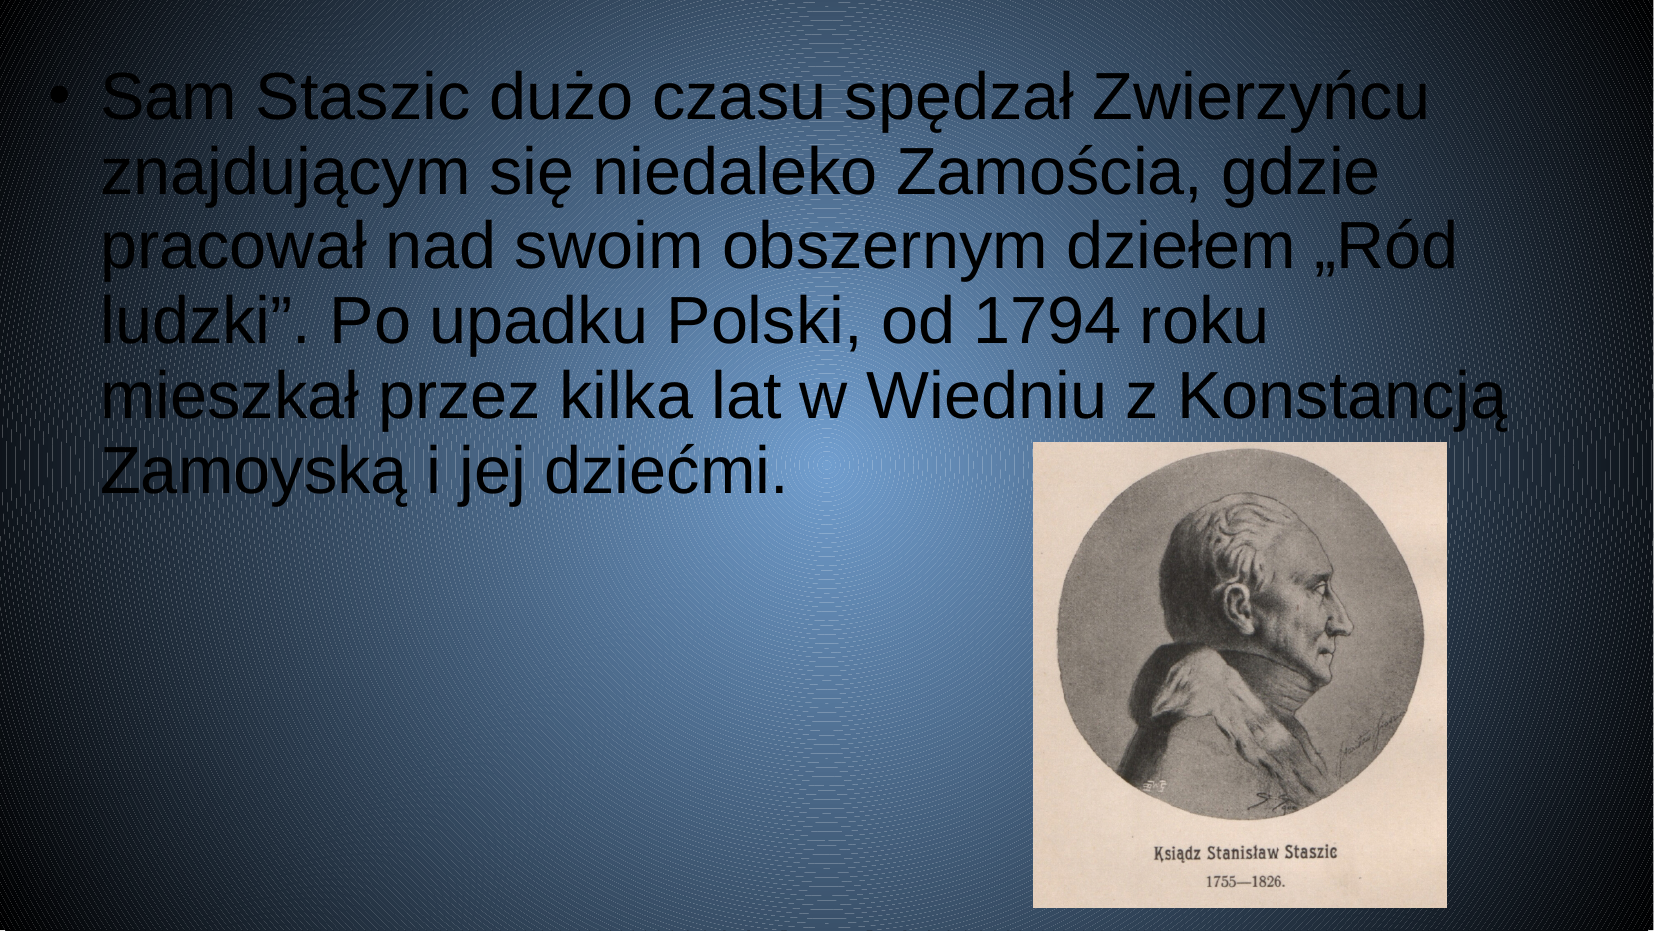

#
Sam Staszic dużo czasu spędzał Zwierzyńcu znajdującym się niedaleko Zamościa, gdzie pracował nad swoim obszernym dziełem „Ród ludzki”. Po upadku Polski, od 1794 roku mieszkał przez kilka lat w Wiedniu z Konstancją Zamoyską i jej dziećmi.